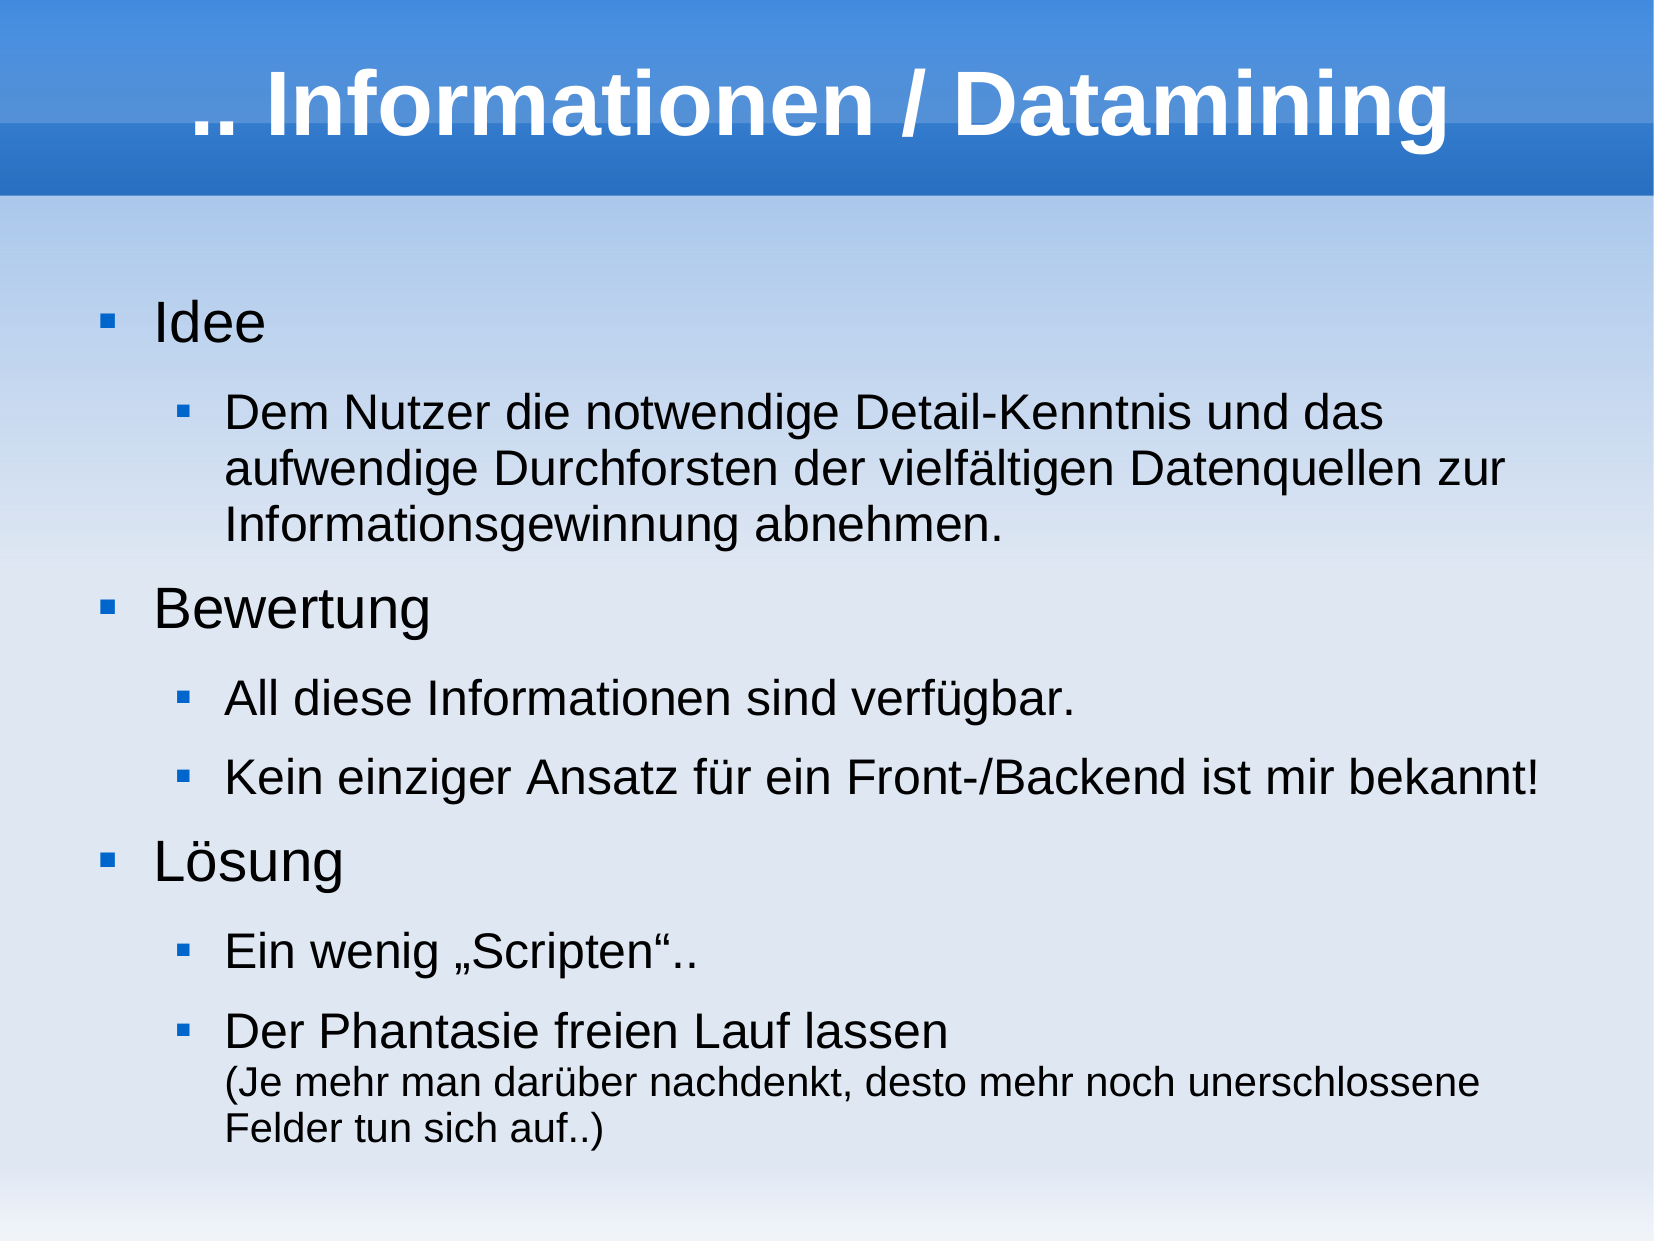

# .. Informationen / Datamining
Idee
Dem Nutzer die notwendige Detail-Kenntnis und das aufwendige Durchforsten der vielfältigen Datenquellen zur Informationsgewinnung abnehmen.
Bewertung
All diese Informationen sind verfügbar.
Kein einziger Ansatz für ein Front-/Backend ist mir bekannt!
Lösung
Ein wenig „Scripten“..
Der Phantasie freien Lauf lassen
(Je mehr man darüber nachdenkt, desto mehr noch unerschlossene Felder tun sich auf..)